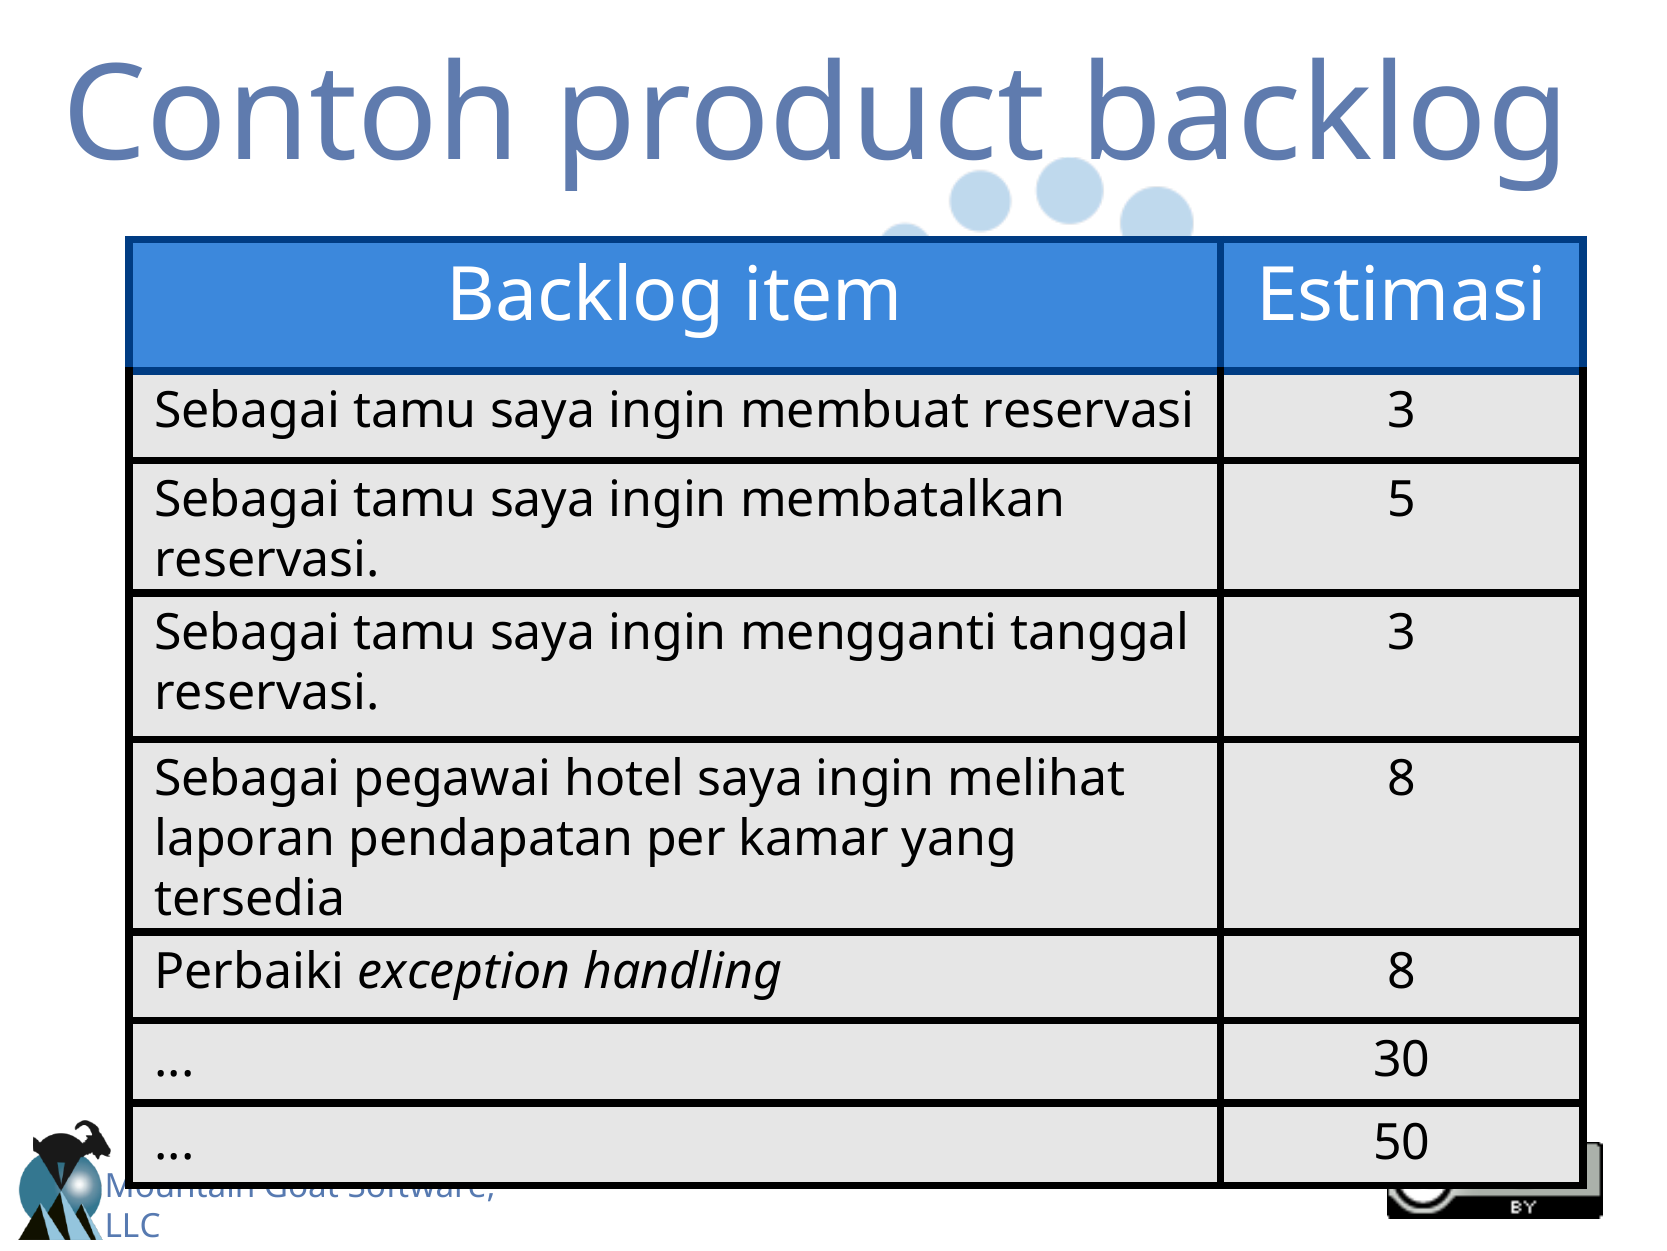

# Contoh product backlog
| Backlog item | Estimasi |
| --- | --- |
| Sebagai tamu saya ingin membuat reservasi | 3 |
| Sebagai tamu saya ingin membatalkan reservasi. | 5 |
| Sebagai tamu saya ingin mengganti tanggal reservasi. | 3 |
| Sebagai pegawai hotel saya ingin melihat laporan pendapatan per kamar yang tersedia | 8 |
| Perbaiki exception handling | 8 |
| ... | 30 |
| ... | 50 |